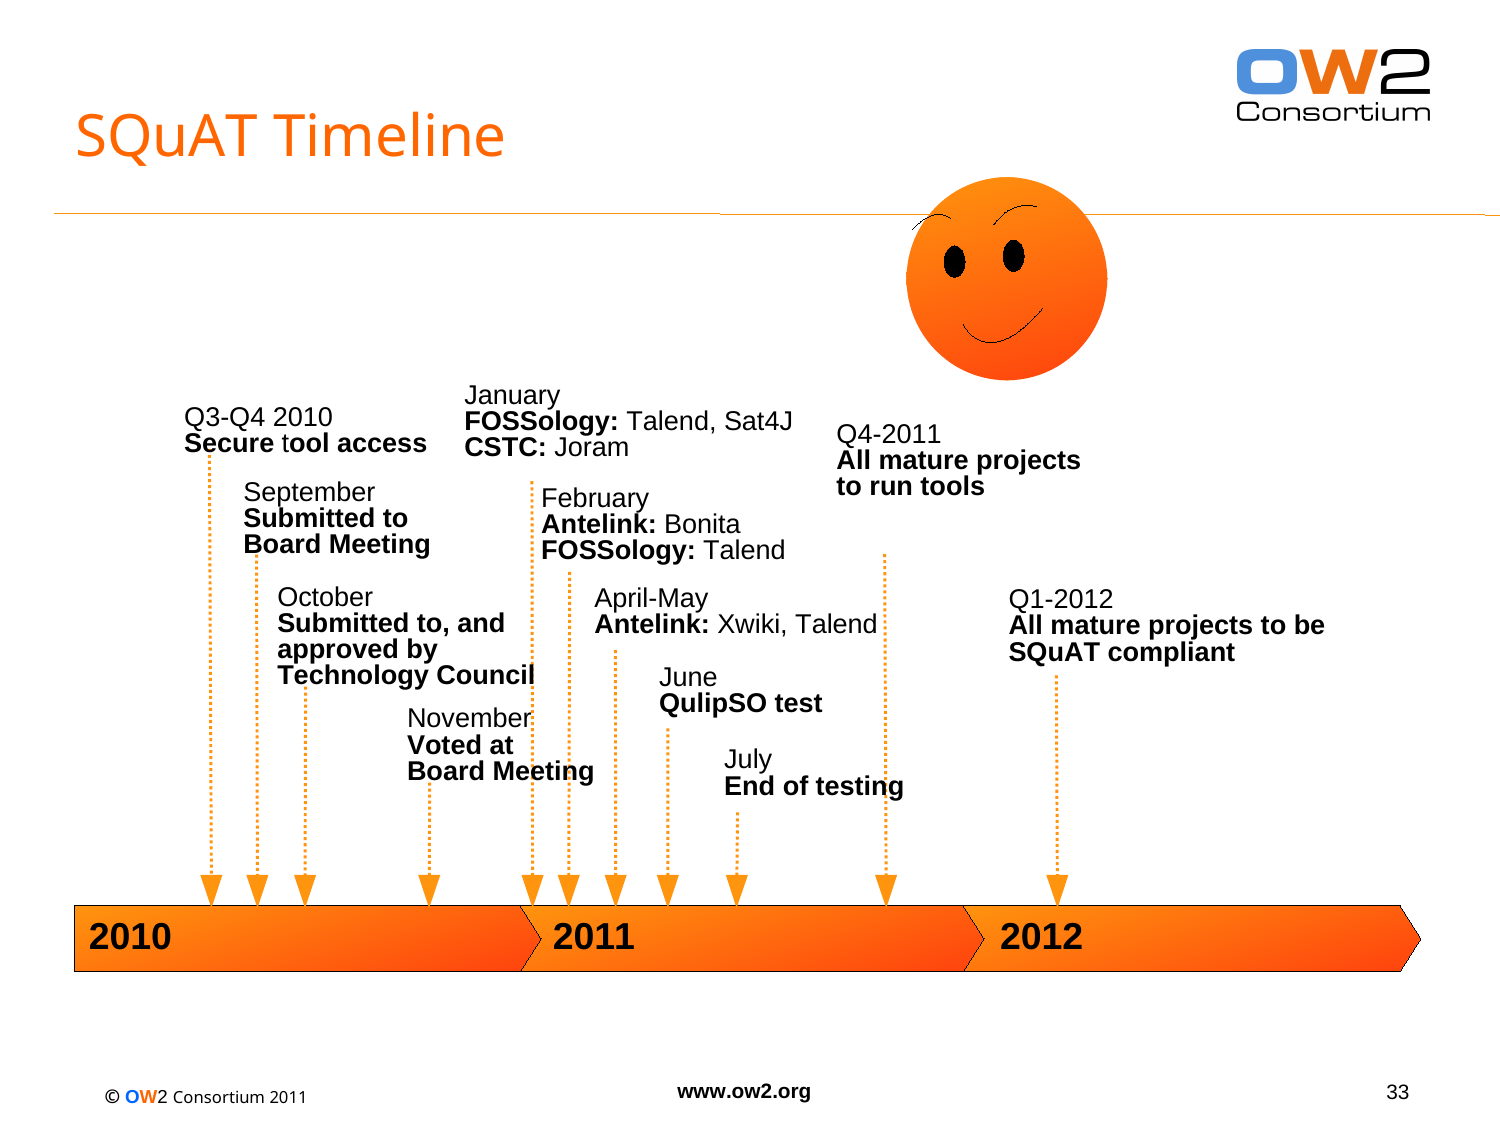

# SQuAT Timeline
January
FOSSology: Talend, Sat4J
CSTC: Joram
Q3-Q4 2010
Secure tool access
Q4-2011
All mature projects to run tools
September
Submitted to
Board Meeting
February
Antelink: Bonita
FOSSology: Talend
October
Submitted to, and
approved by
Technology Council
April-May
Antelink: Xwiki, Talend
Q1-2012
All mature projects to be
SQuAT compliant
June
QulipSO test
November
Voted at
Board Meeting
July
End of testing
 2012
 2011
2010
33